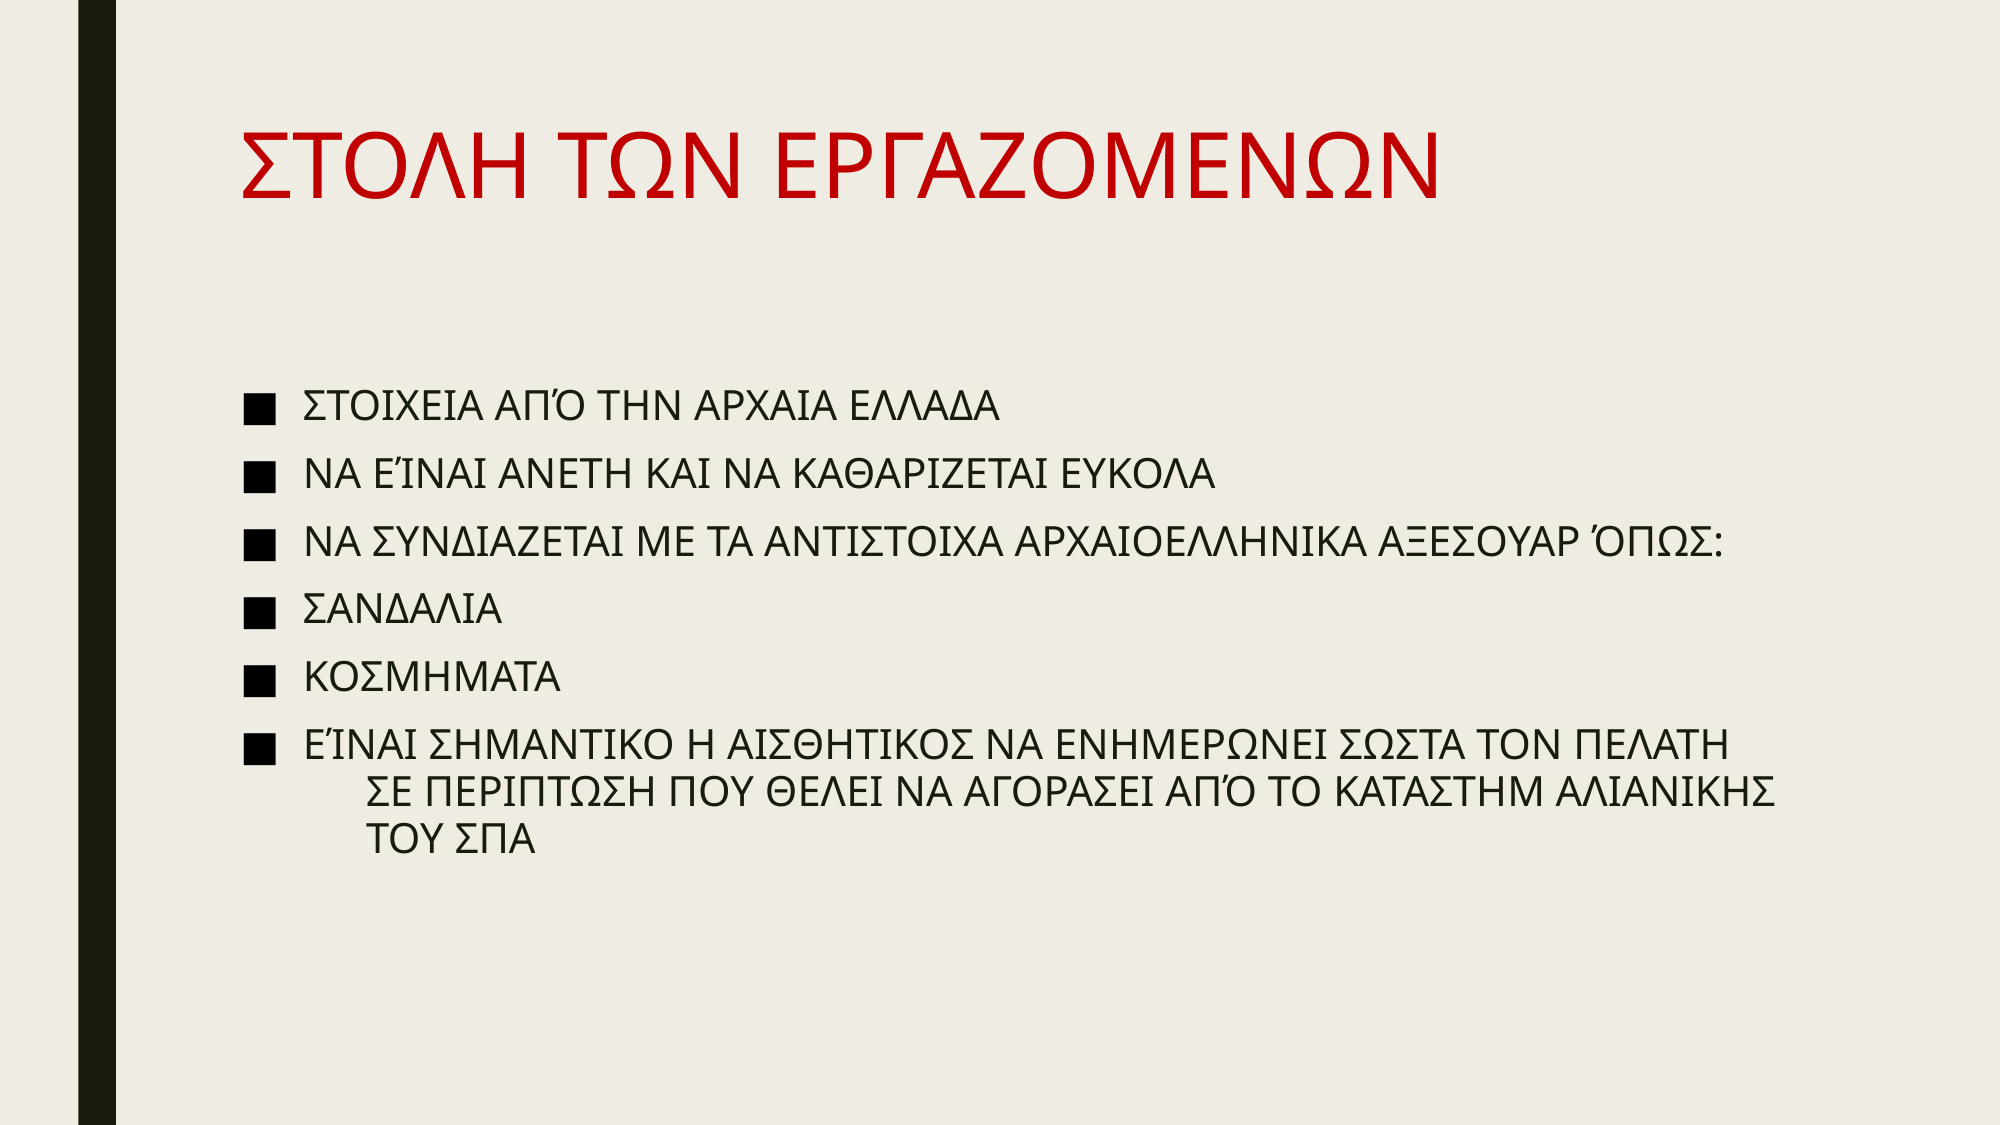

# ΣΤΟΛΗ ΤΩΝ ΕΡΓΑΖΟΜΕΝΩΝ
ΣΤΟΙΧΕΙΑ ΑΠΌ ΤΗΝ ΑΡΧΑΙΑ ΕΛΛΑΔΑ
ΝΑ ΕΊΝΑΙ ΑΝΕΤΗ ΚΑΙ ΝΑ ΚΑΘΑΡΙΖΕΤΑΙ ΕΥΚΟΛΑ
ΝΑ ΣΥΝΔΙΑΖΕΤΑΙ ΜΕ ΤΑ ΑΝΤΙΣΤΟΙΧΑ ΑΡΧΑΙΟΕΛΛΗΝΙΚΑ ΑΞΕΣΟΥΑΡ ΌΠΩΣ:
ΣΑΝΔΑΛΙΑ
ΚΟΣΜΗΜΑΤΑ
ΕΊΝΑΙ ΣΗΜΑΝΤΙΚΟ Η ΑΙΣΘΗΤΙΚΟΣ ΝΑ ΕΝΗΜΕΡΩΝΕΙ ΣΩΣΤΑ ΤΟΝ ΠΕΛΑΤΗ ΣΕ ΠΕΡΙΠΤΩΣΗ ΠΟΥ ΘΕΛΕΙ ΝΑ ΑΓΟΡΑΣΕΙ ΑΠΌ ΤΟ ΚΑΤΑΣΤΗΜ ΑΛΙΑΝΙΚΗΣ ΤΟΥ ΣΠΑ